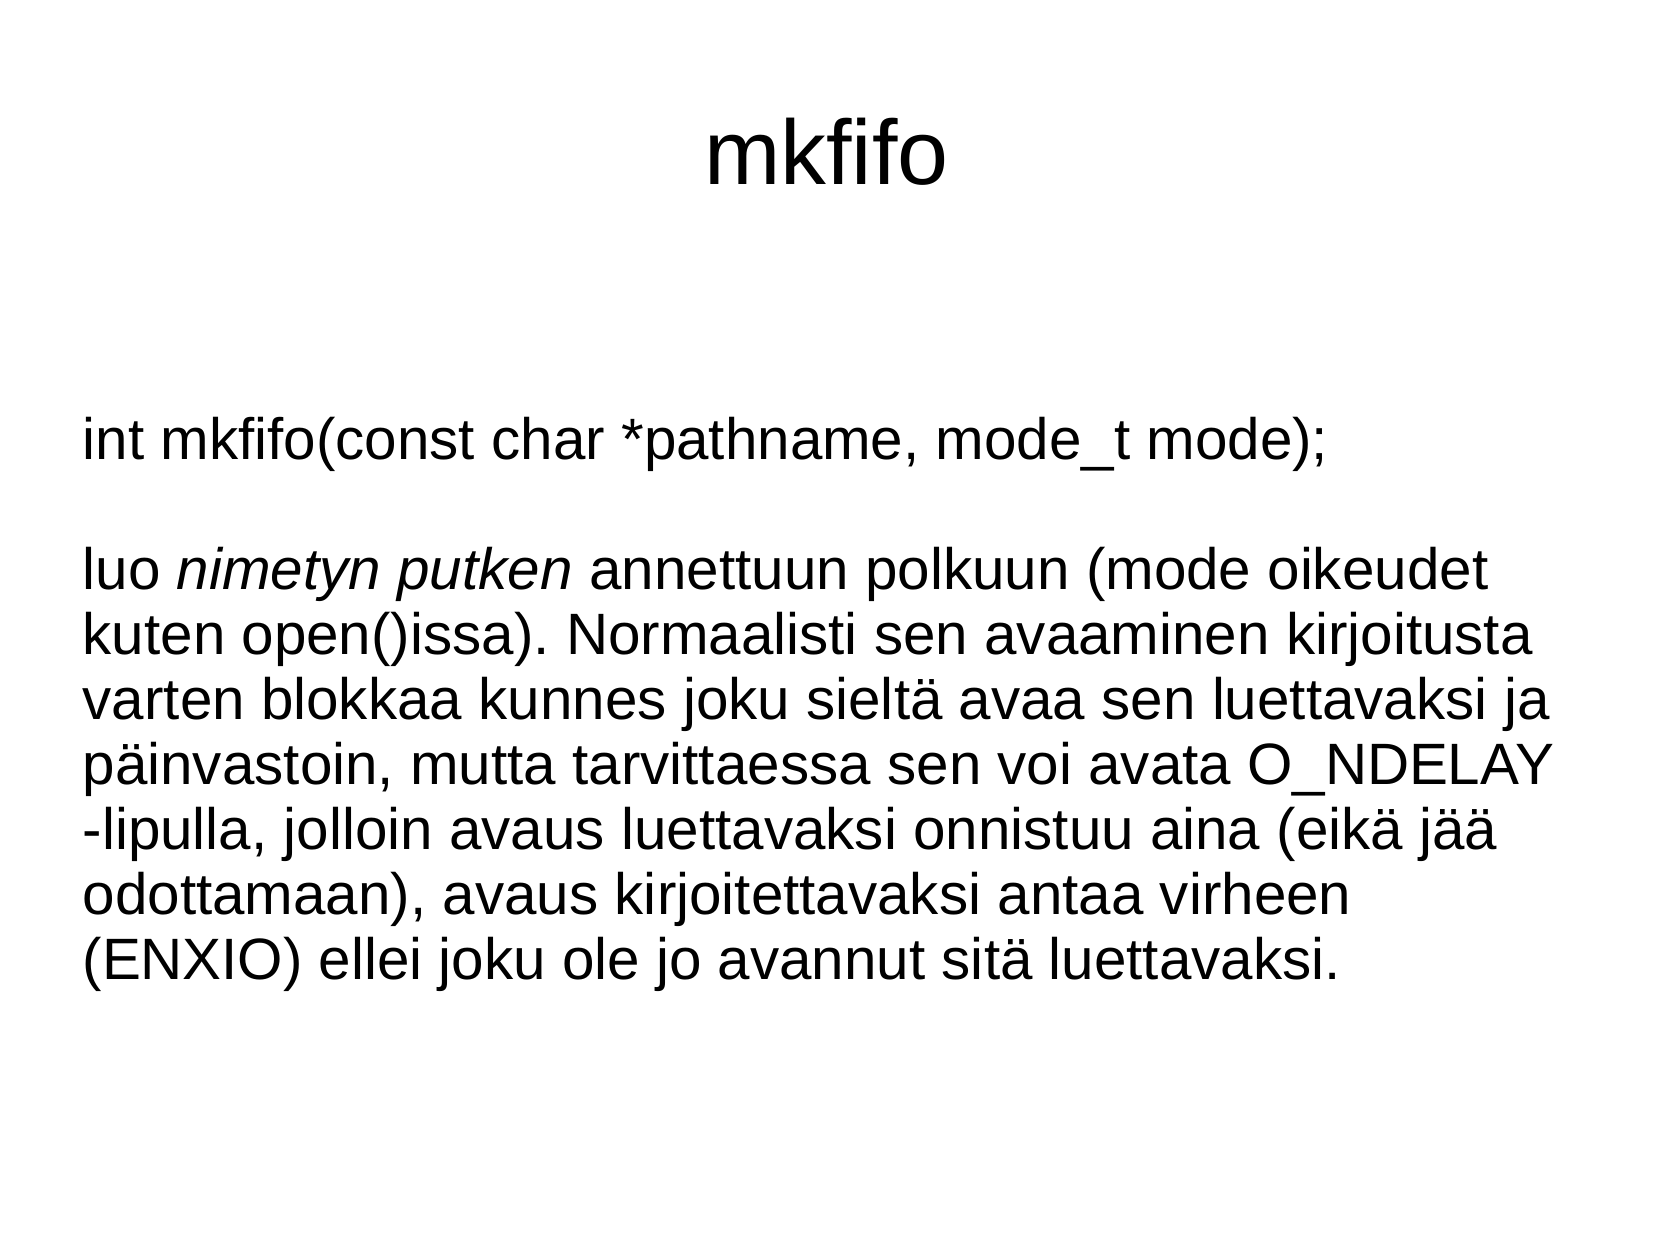

# mkfifo
int mkfifo(const char *pathname, mode_t mode);
luo nimetyn putken annettuun polkuun (mode oikeudet kuten open()issa). Normaalisti sen avaaminen kirjoitusta varten blokkaa kunnes joku sieltä avaa sen luettavaksi ja päinvastoin, mutta tarvittaessa sen voi avata O_NDELAY -lipulla, jolloin avaus luettavaksi onnistuu aina (eikä jää odottamaan), avaus kirjoitettavaksi antaa virheen (ENXIO) ellei joku ole jo avannut sitä luettavaksi.